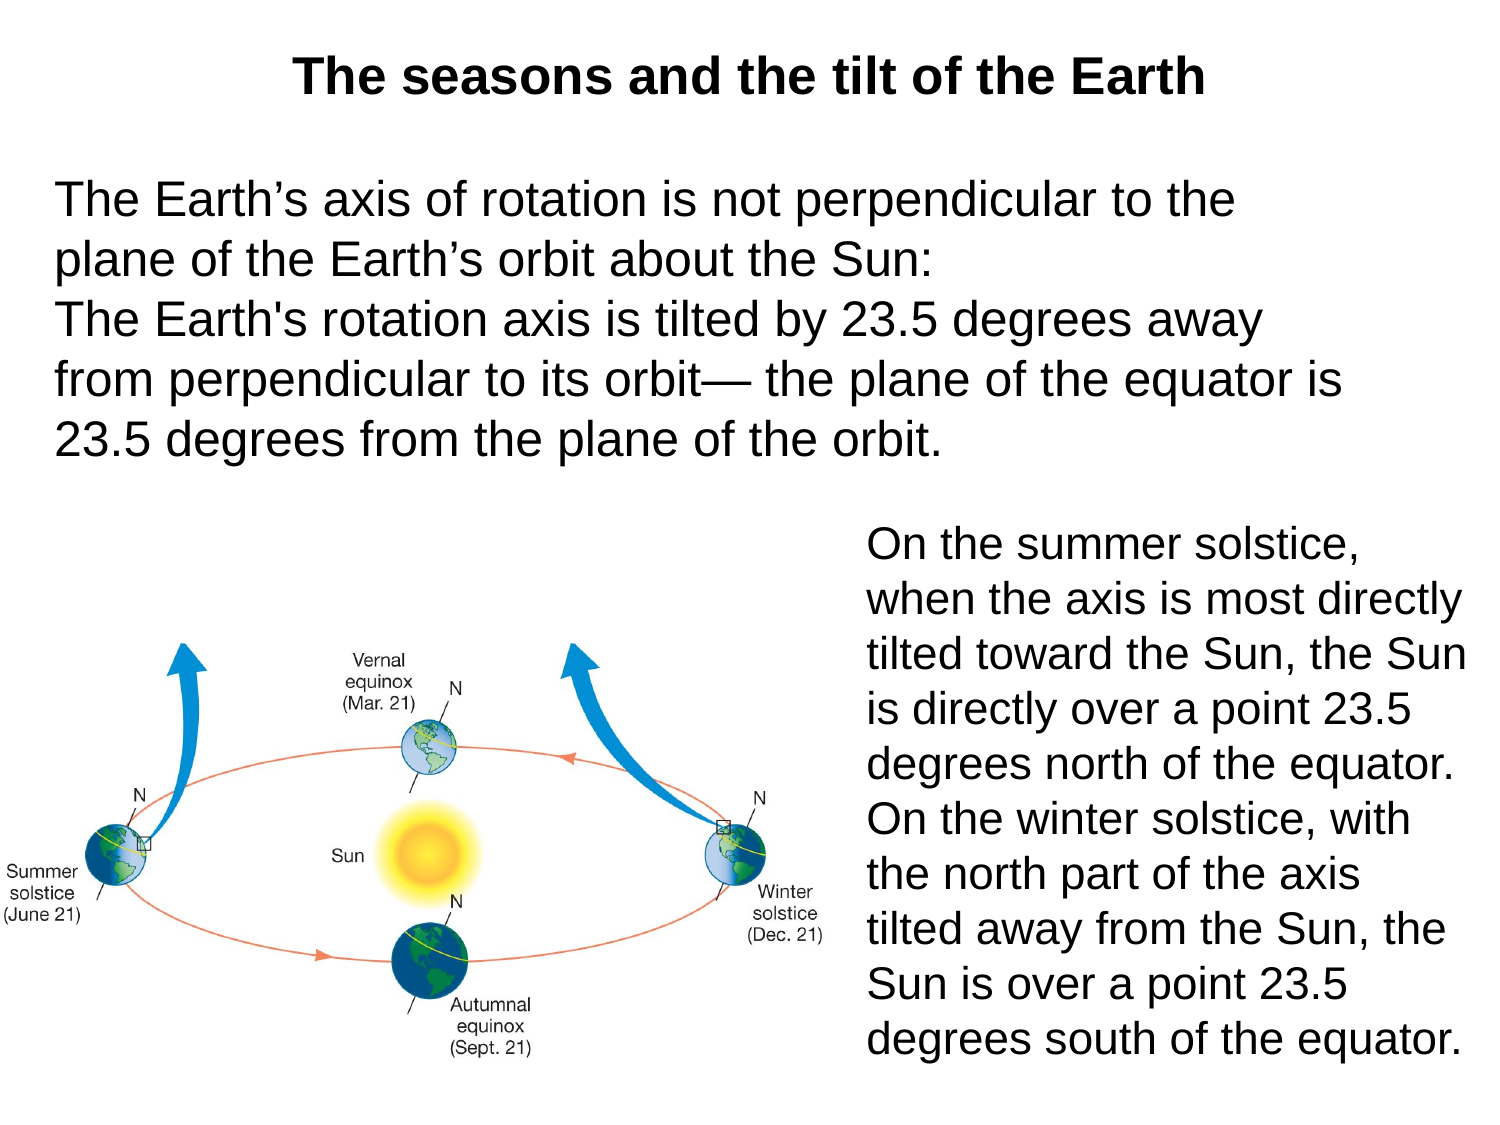

The seasons and the tilt of the Earth
The Earth’s axis of rotation is not perpendicular to the plane of the Earth’s orbit about the Sun:
The Earth's rotation axis is tilted by 23.5 degrees away 	from perpendicular to its orbit— the plane of the equator is 23.5 degrees from the plane of the orbit.
On the summer solstice, when the axis is most directly tilted toward the Sun, the Sun is directly over a point 23.5 degrees north of the equator. On the winter solstice, with the north part of the axis tilted away from the Sun, the Sun is over a point 23.5 degrees south of the equator.